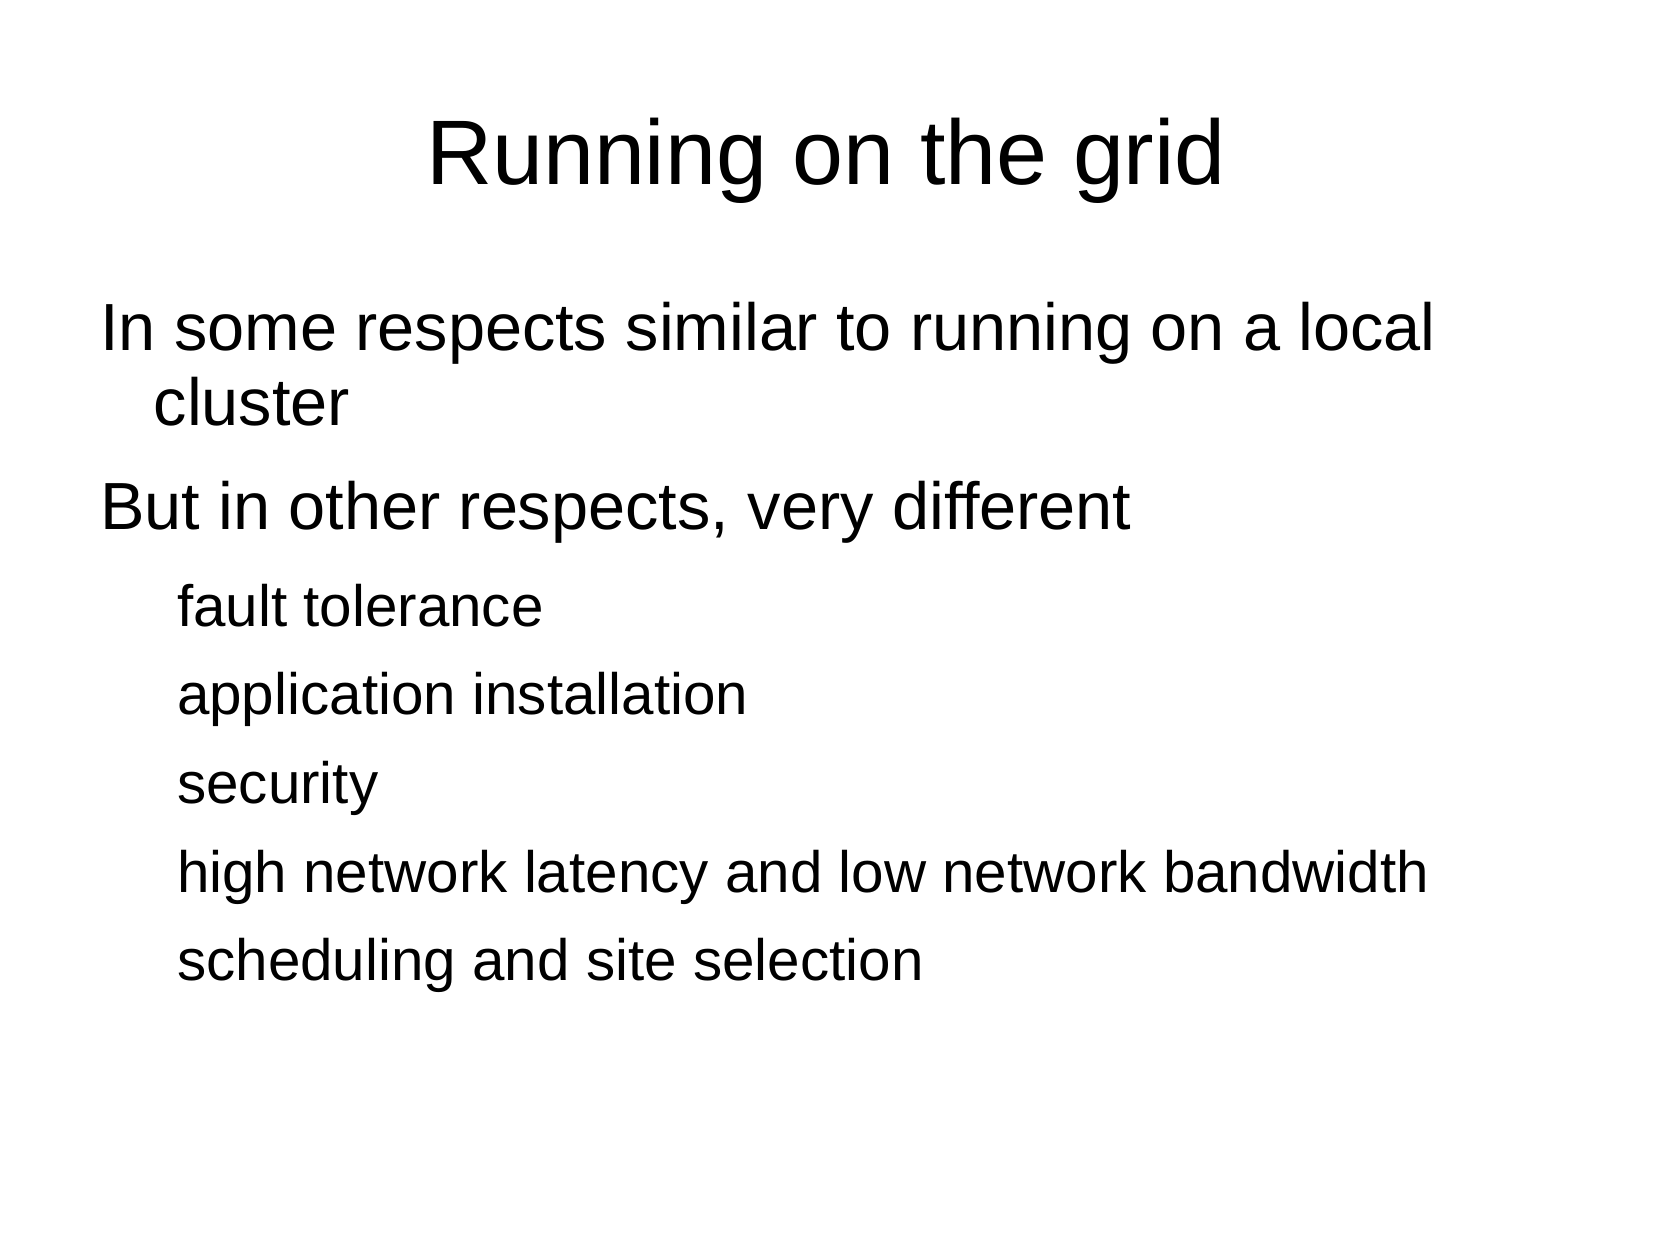

# Running on the grid
In some respects similar to running on a local cluster
But in other respects, very different
fault tolerance
application installation
security
high network latency and low network bandwidth
scheduling and site selection